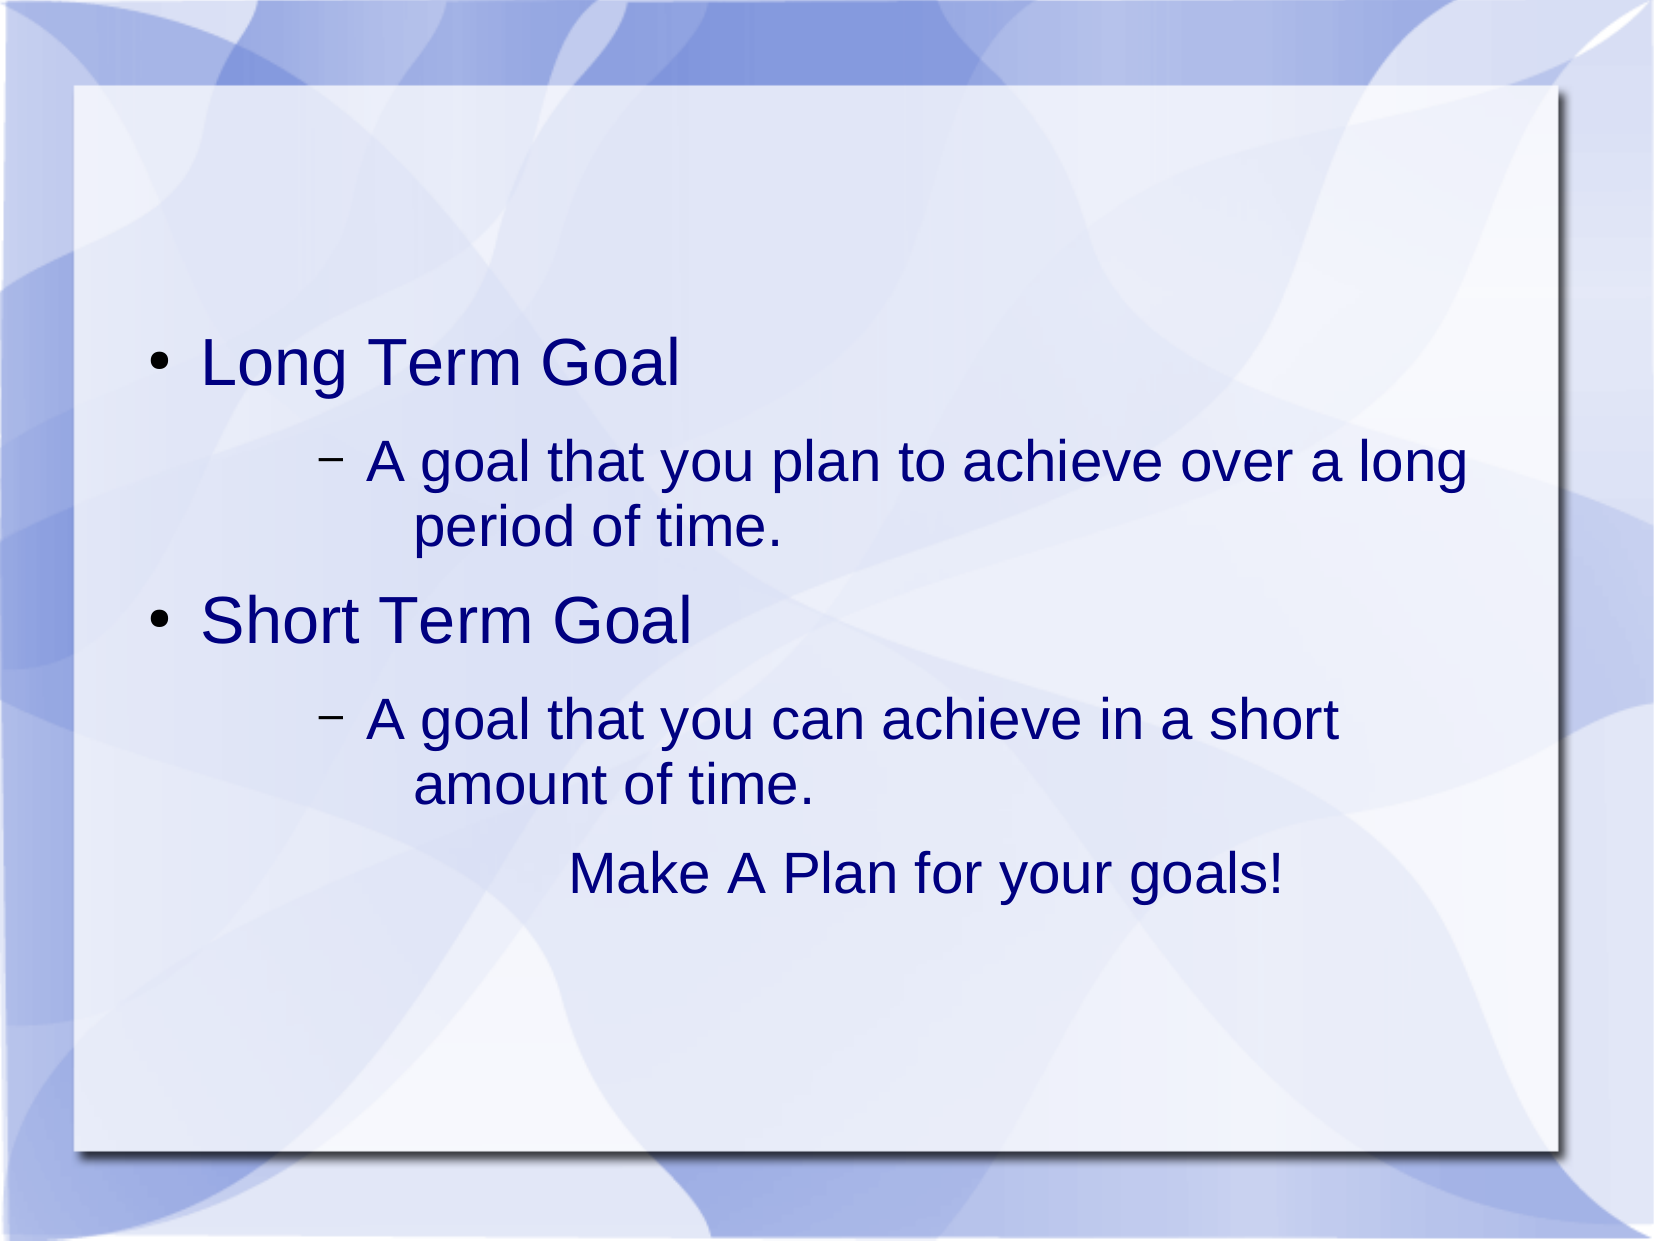

#
Long Term Goal
A goal that you plan to achieve over a long period of time.
Short Term Goal
A goal that you can achieve in a short amount of time.
Make A Plan for your goals!